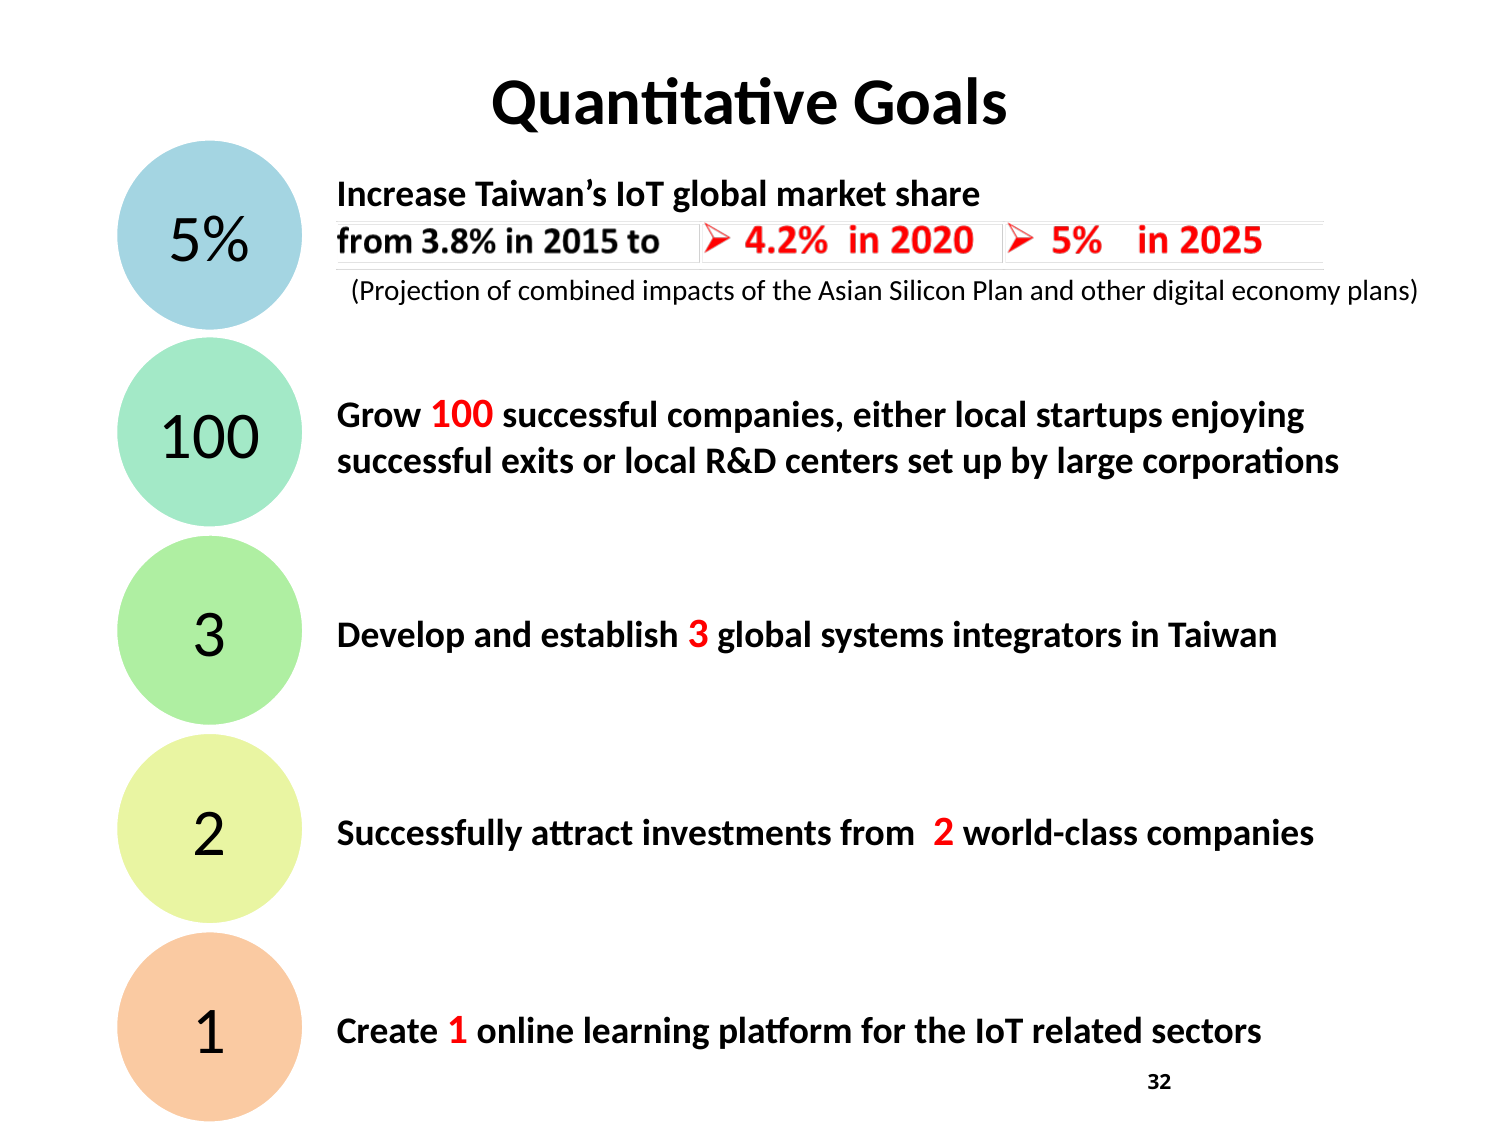

# Quantitative Goals
5%
Increase Taiwan’s IoT global market share
(Projection of combined impacts of the Asian Silicon Plan and other digital economy plans)
100
Grow 100 successful companies, either local startups enjoying successful exits or local R&D centers set up by large corporations
3
Develop and establish 3 global systems integrators in Taiwan
2
Successfully attract investments from 2 world-class companies
1
Create 1 online learning platform for the IoT related sectors